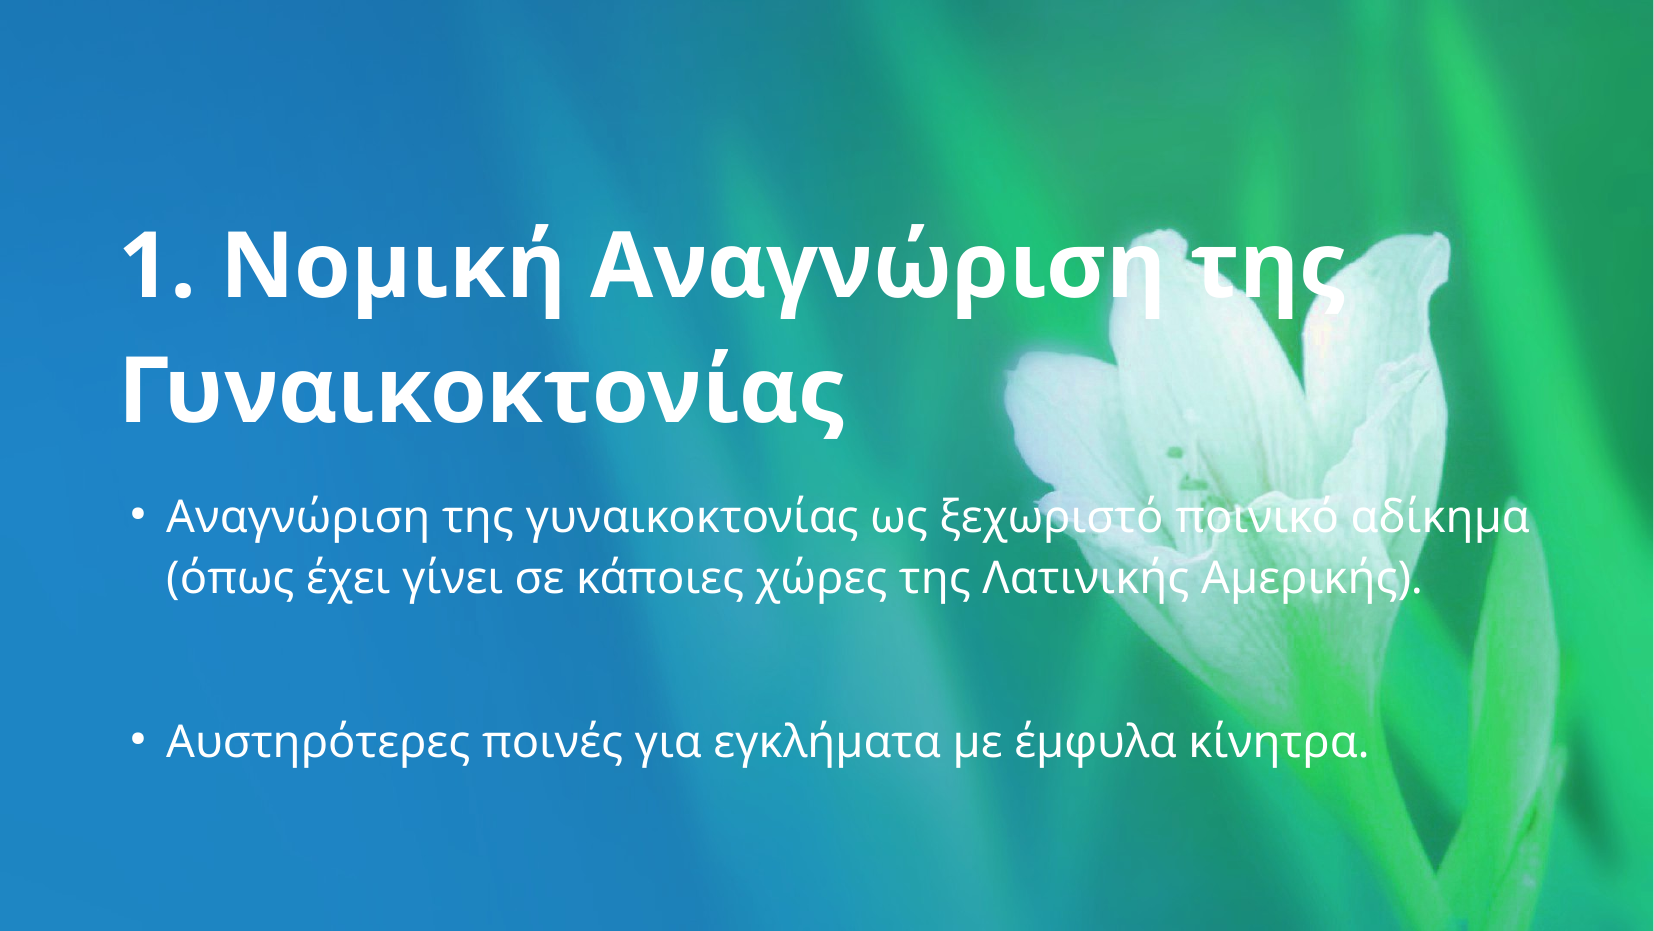

# 1. Νομική Αναγνώριση της Γυναικοκτονίας
Αναγνώριση της γυναικοκτονίας ως ξεχωριστό ποινικό αδίκημα (όπως έχει γίνει σε κάποιες χώρες της Λατινικής Αμερικής).
Αυστηρότερες ποινές για εγκλήματα με έμφυλα κίνητρα.